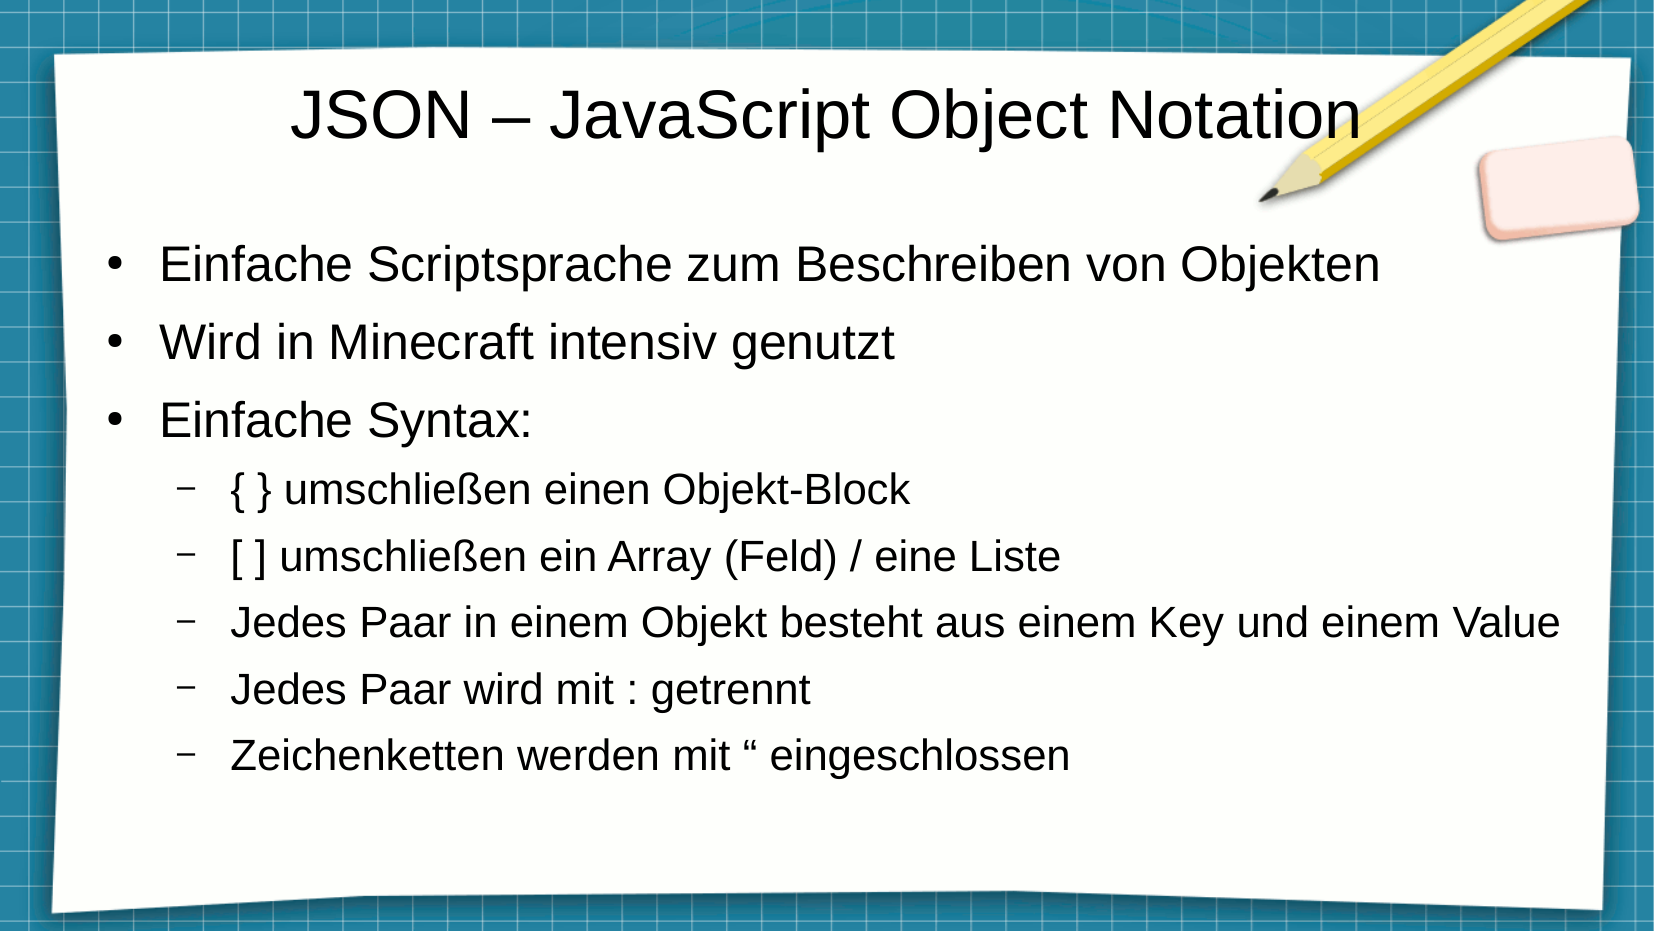

# JSON – JavaScript Object Notation
Einfache Scriptsprache zum Beschreiben von Objekten
Wird in Minecraft intensiv genutzt
Einfache Syntax:
{ } umschließen einen Objekt-Block
[ ] umschließen ein Array (Feld) / eine Liste
Jedes Paar in einem Objekt besteht aus einem Key und einem Value
Jedes Paar wird mit : getrennt
Zeichenketten werden mit “ eingeschlossen